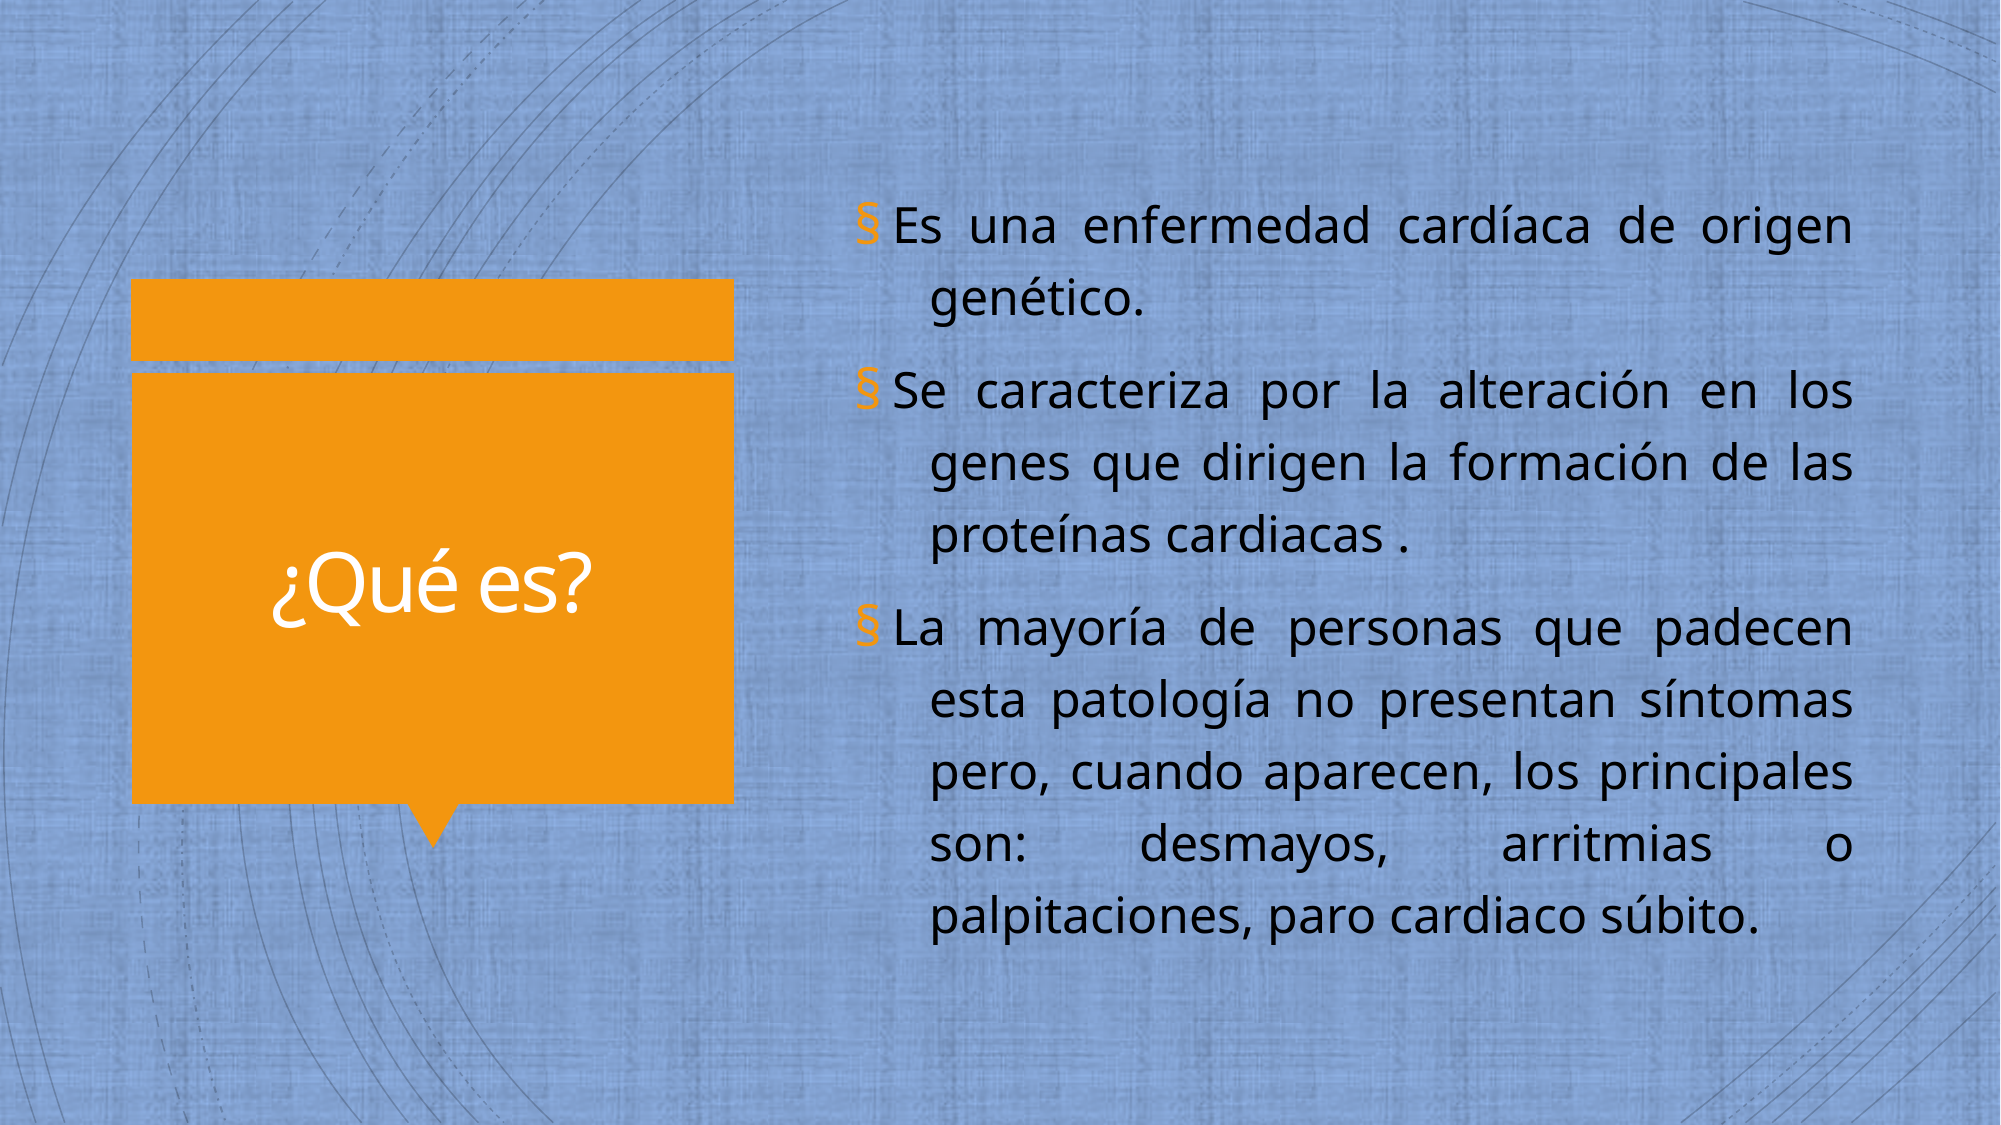

Es una enfermedad cardíaca de origen genético.
Se caracteriza por la alteración en los genes que dirigen la formación de las proteínas cardiacas .
La mayoría de personas que padecen esta patología no presentan síntomas pero, cuando aparecen, los principales son: desmayos, arritmias o palpitaciones, paro cardiaco súbito.
# ¿Qué es?